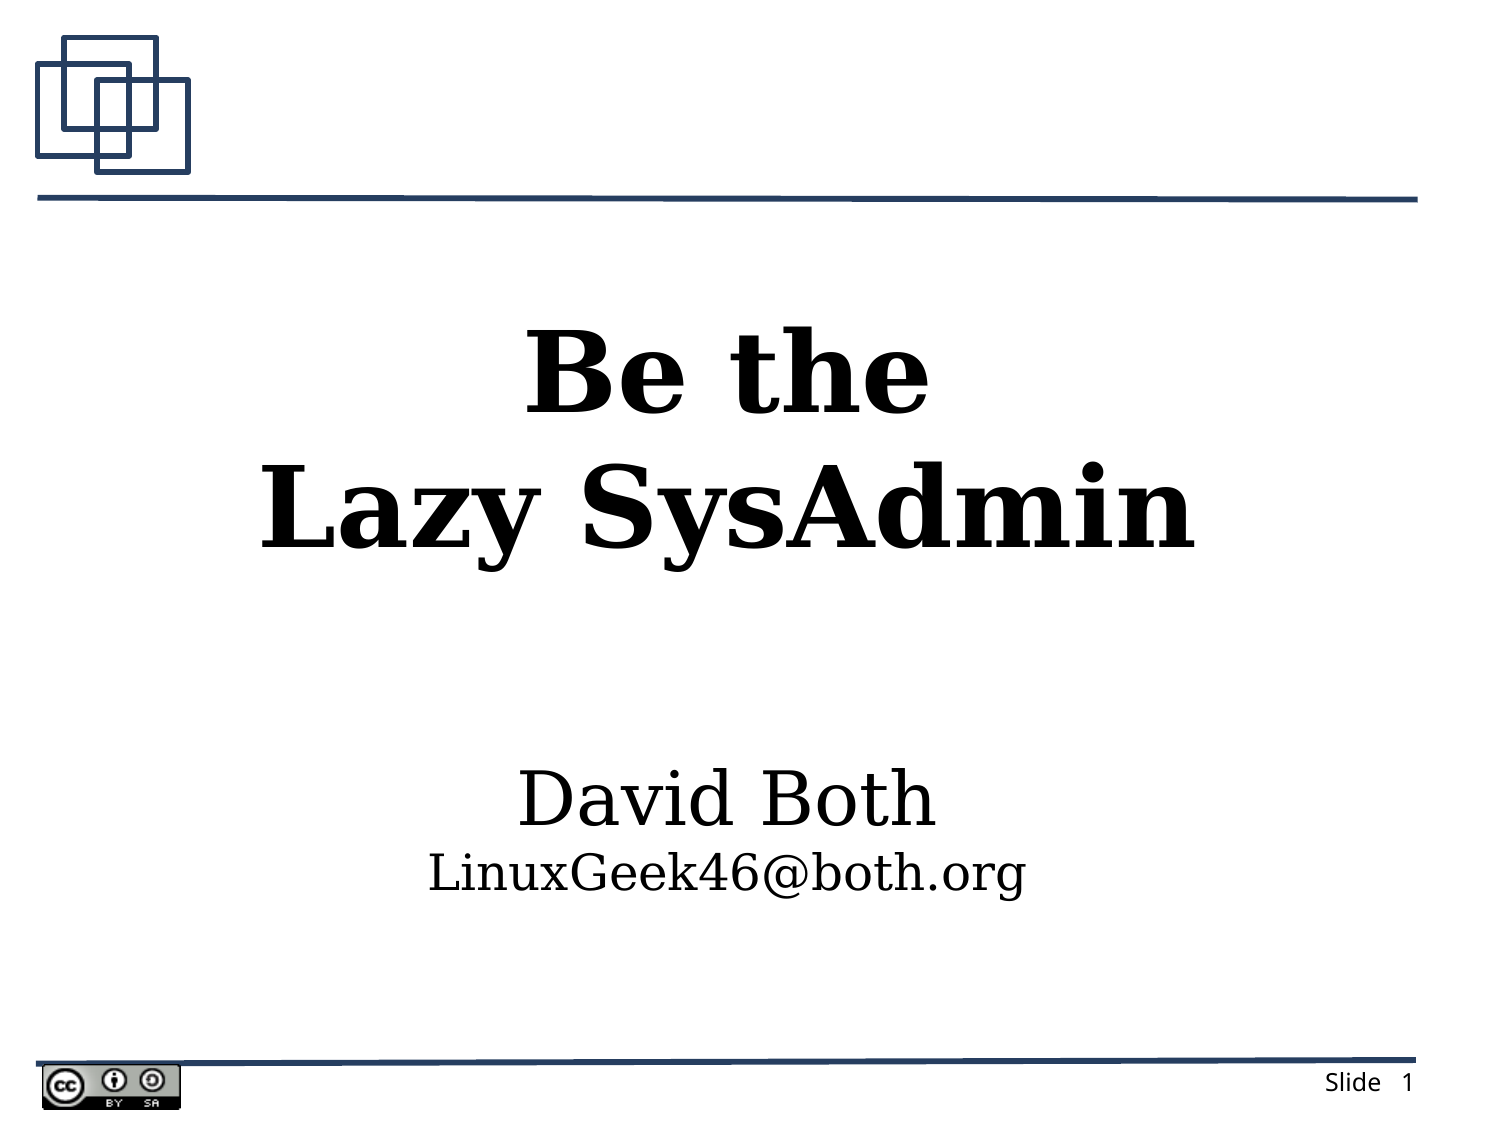

# Be the Lazy SysAdmin David Both LinuxGeek46@both.org